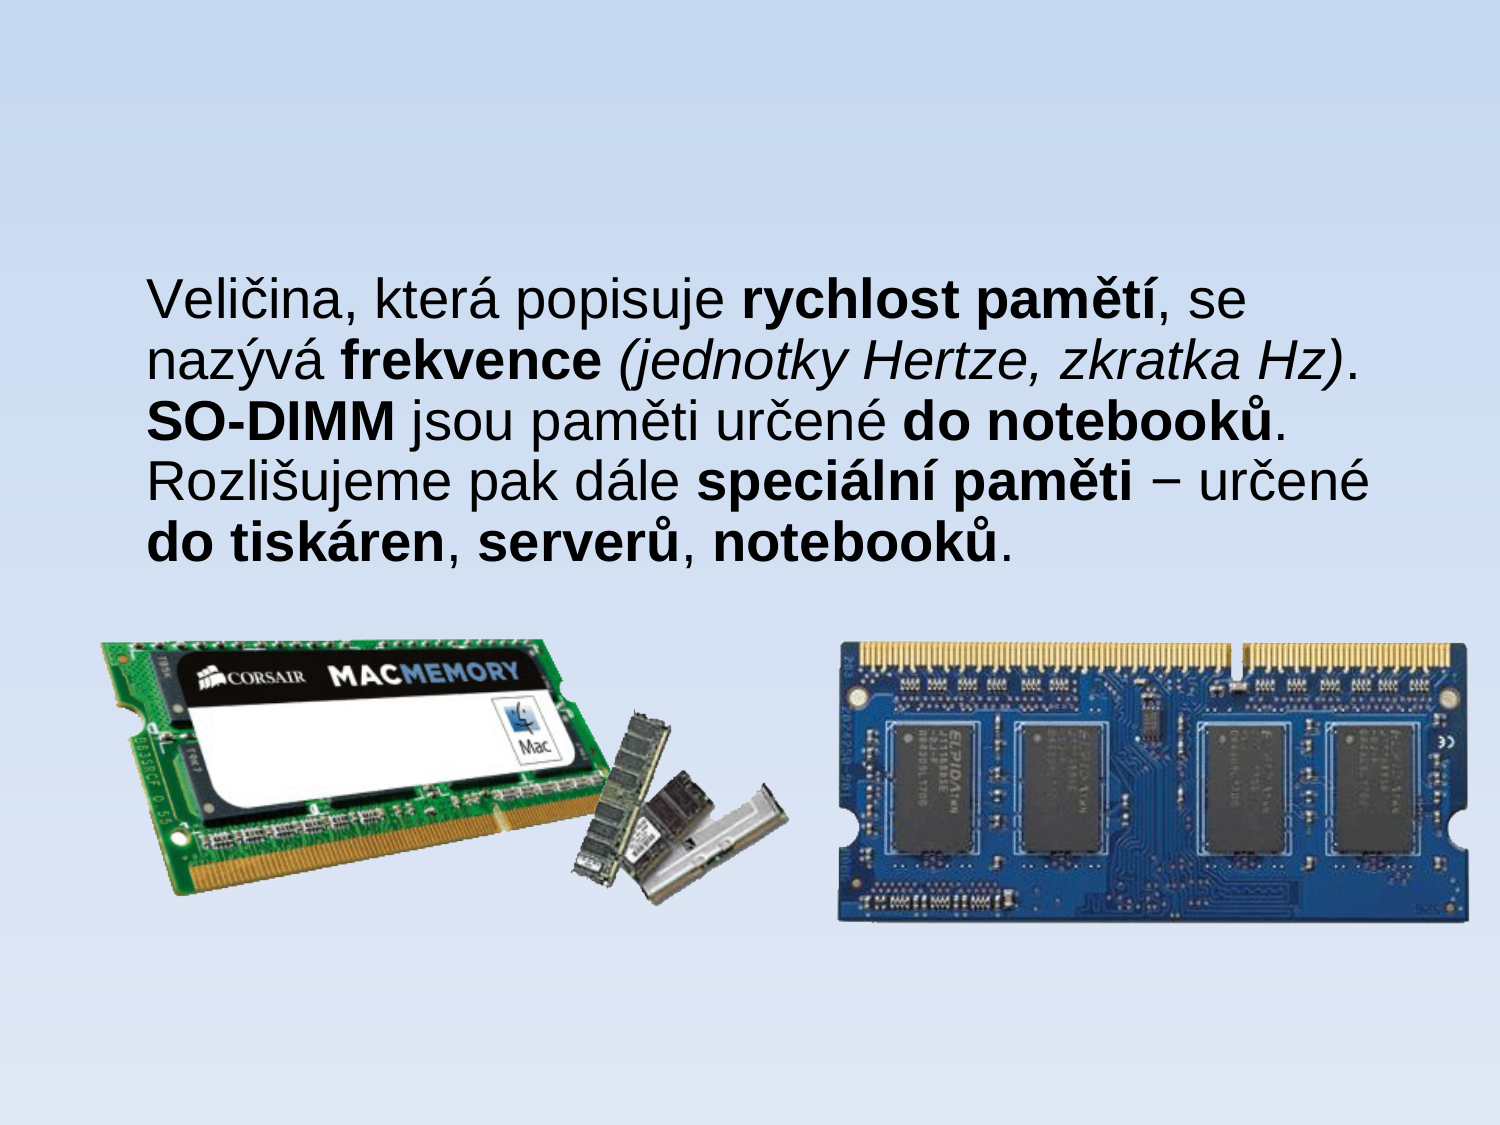

# Veličina, která popisuje rychlost pamětí, se nazývá frekvence (jednotky Hertze, zkratka Hz). SO-DIMM jsou paměti určené do notebooků. Rozlišujeme pak dále speciální paměti − určené do tiskáren, serverů, notebooků.